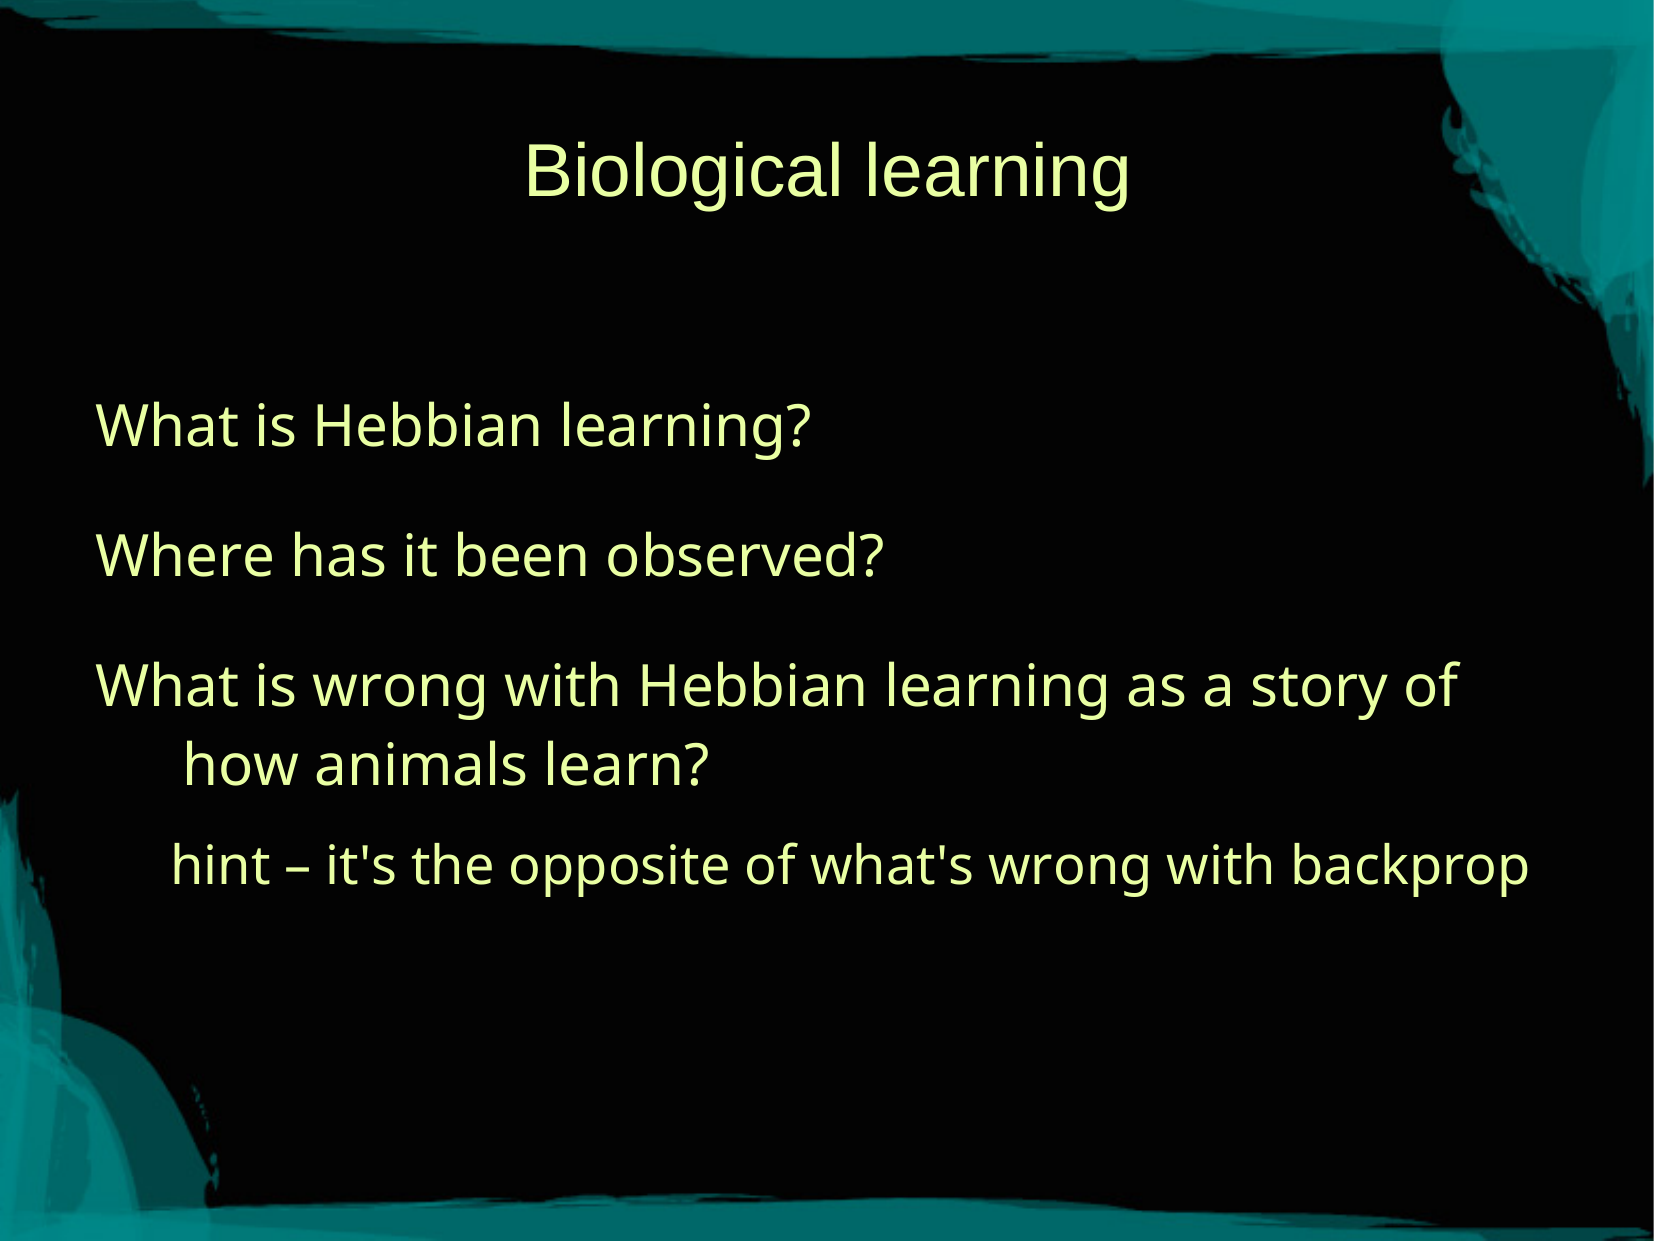

# Biological learning
What is Hebbian learning?
Where has it been observed?
What is wrong with Hebbian learning as a story of how animals learn?
hint – it's the opposite of what's wrong with backprop